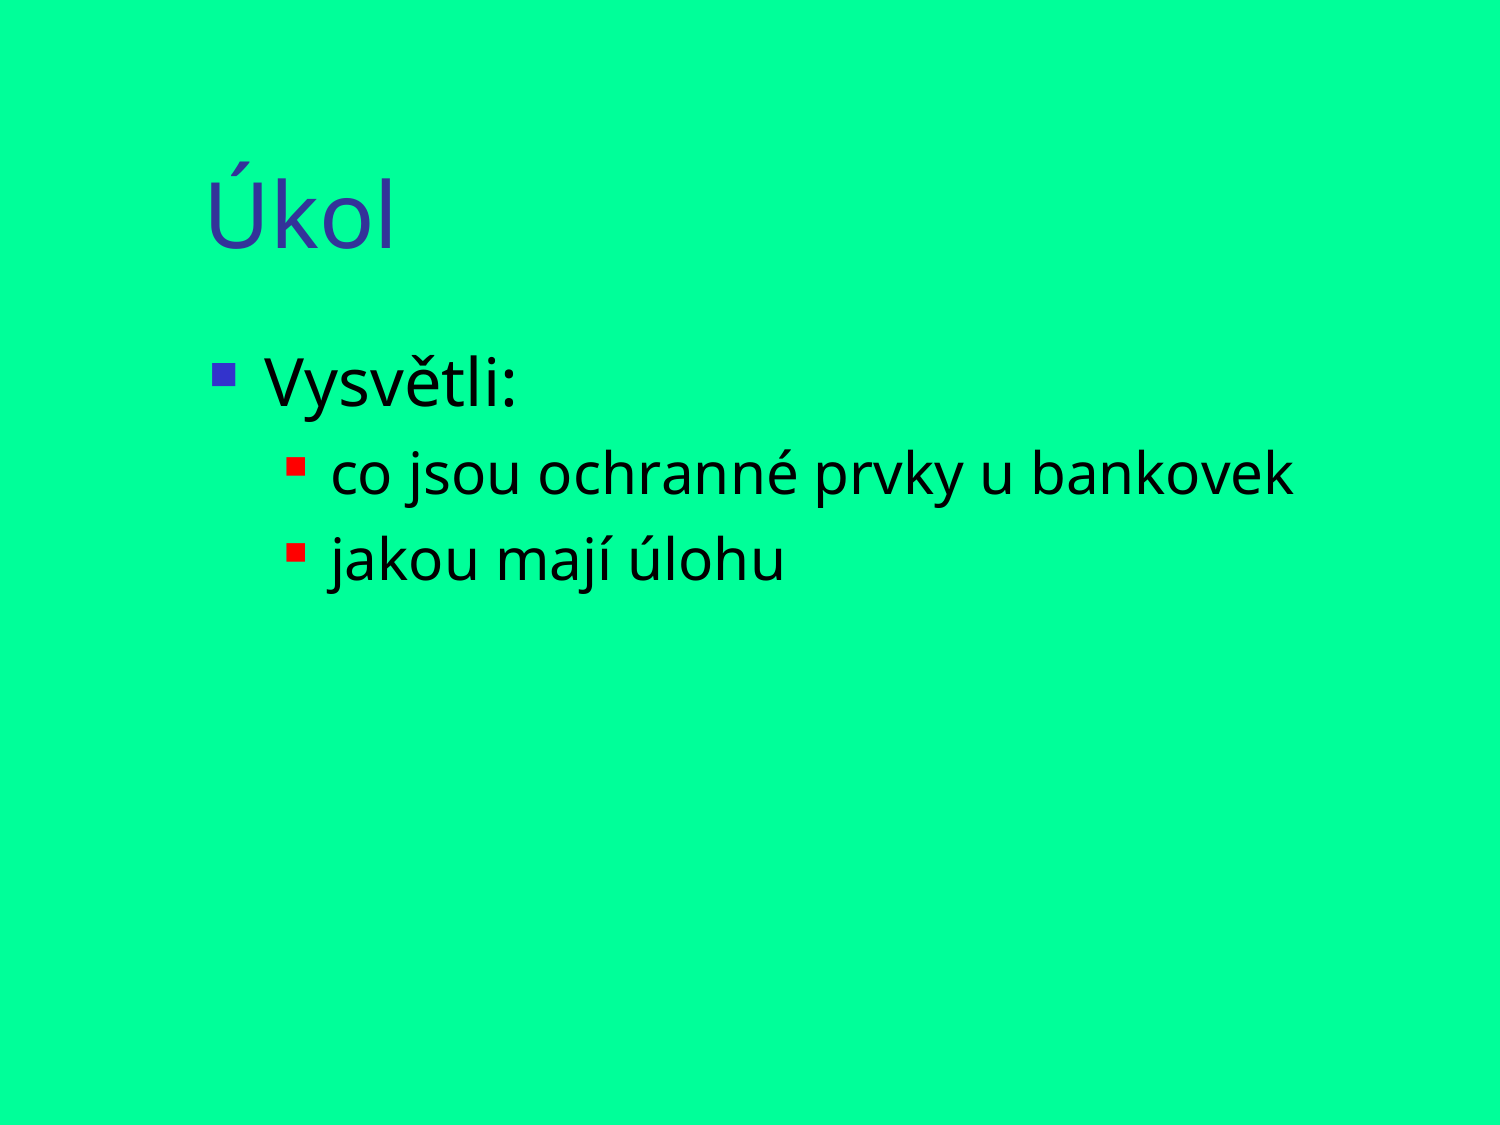

# Úkol
Vysvětli:
co jsou ochranné prvky u bankovek
jakou mají úlohu